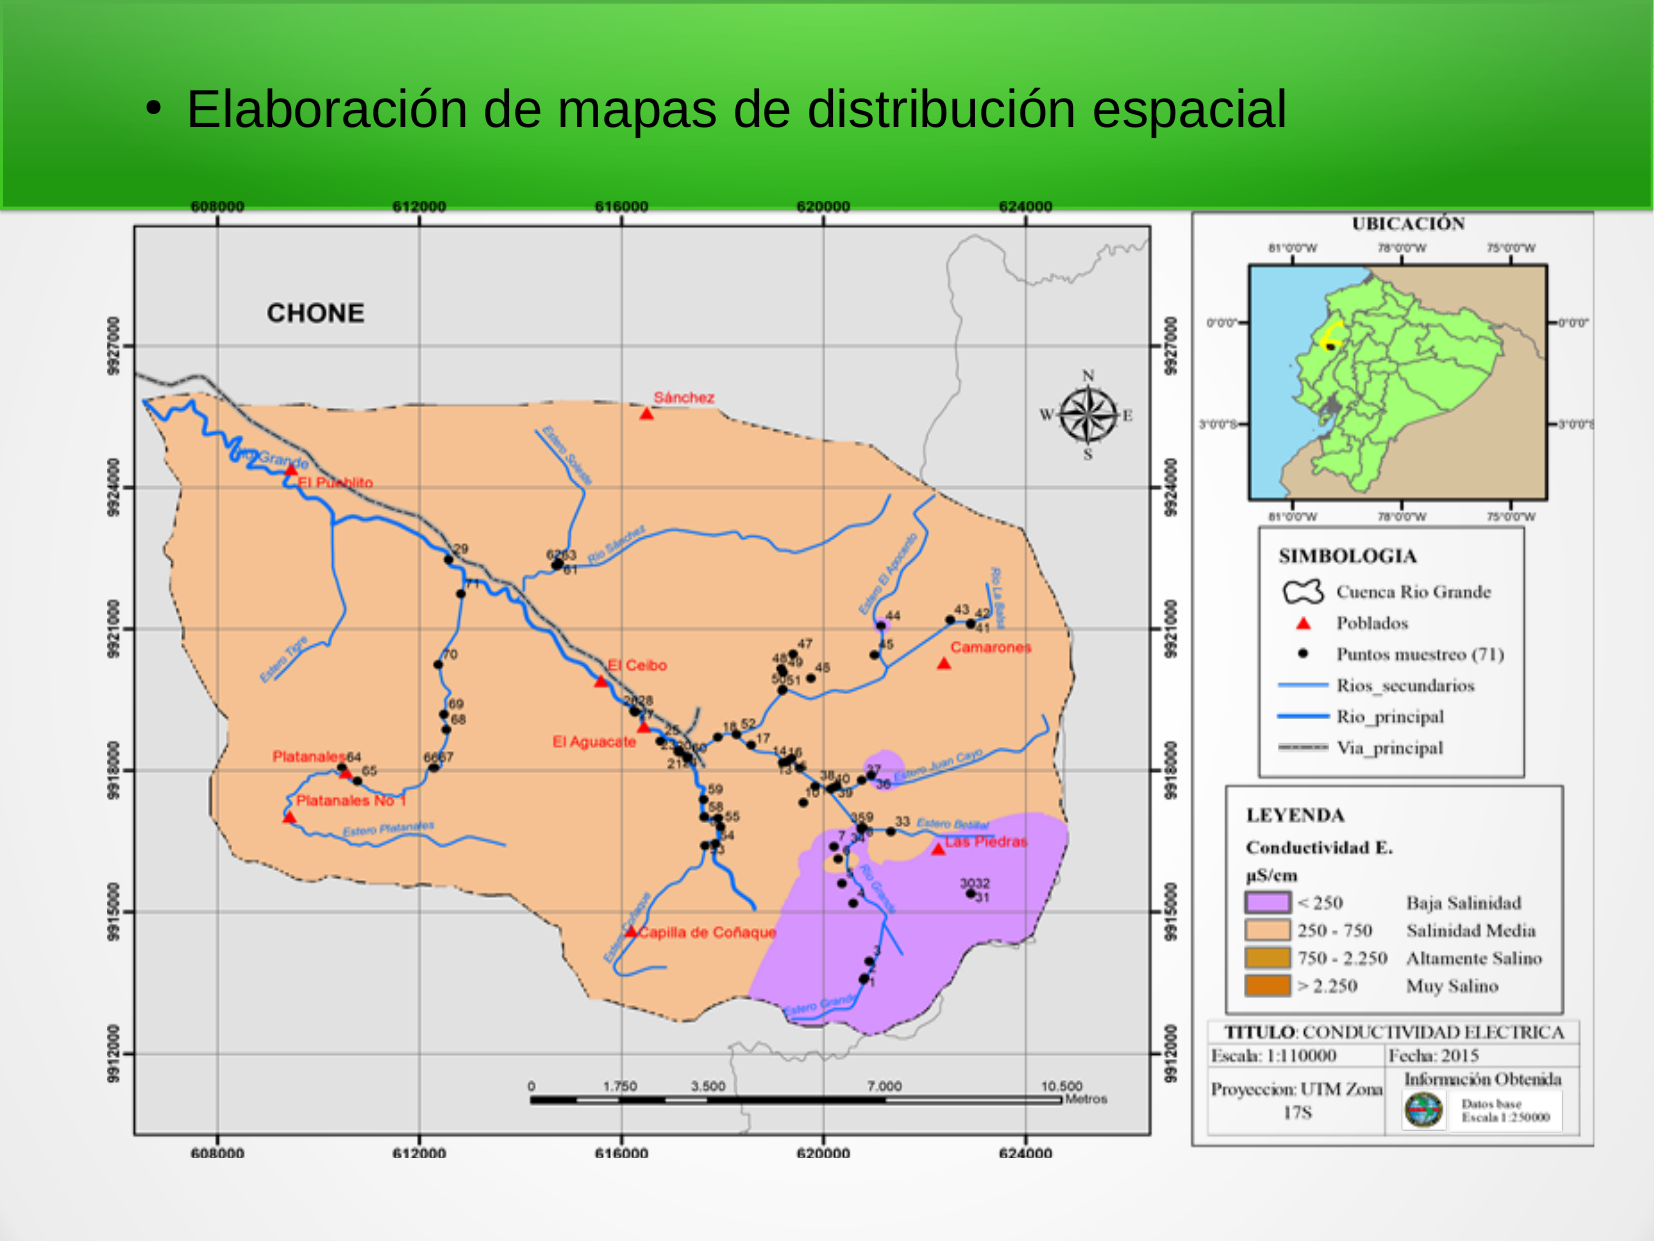

# Elaboración de mapas de distribución espacial